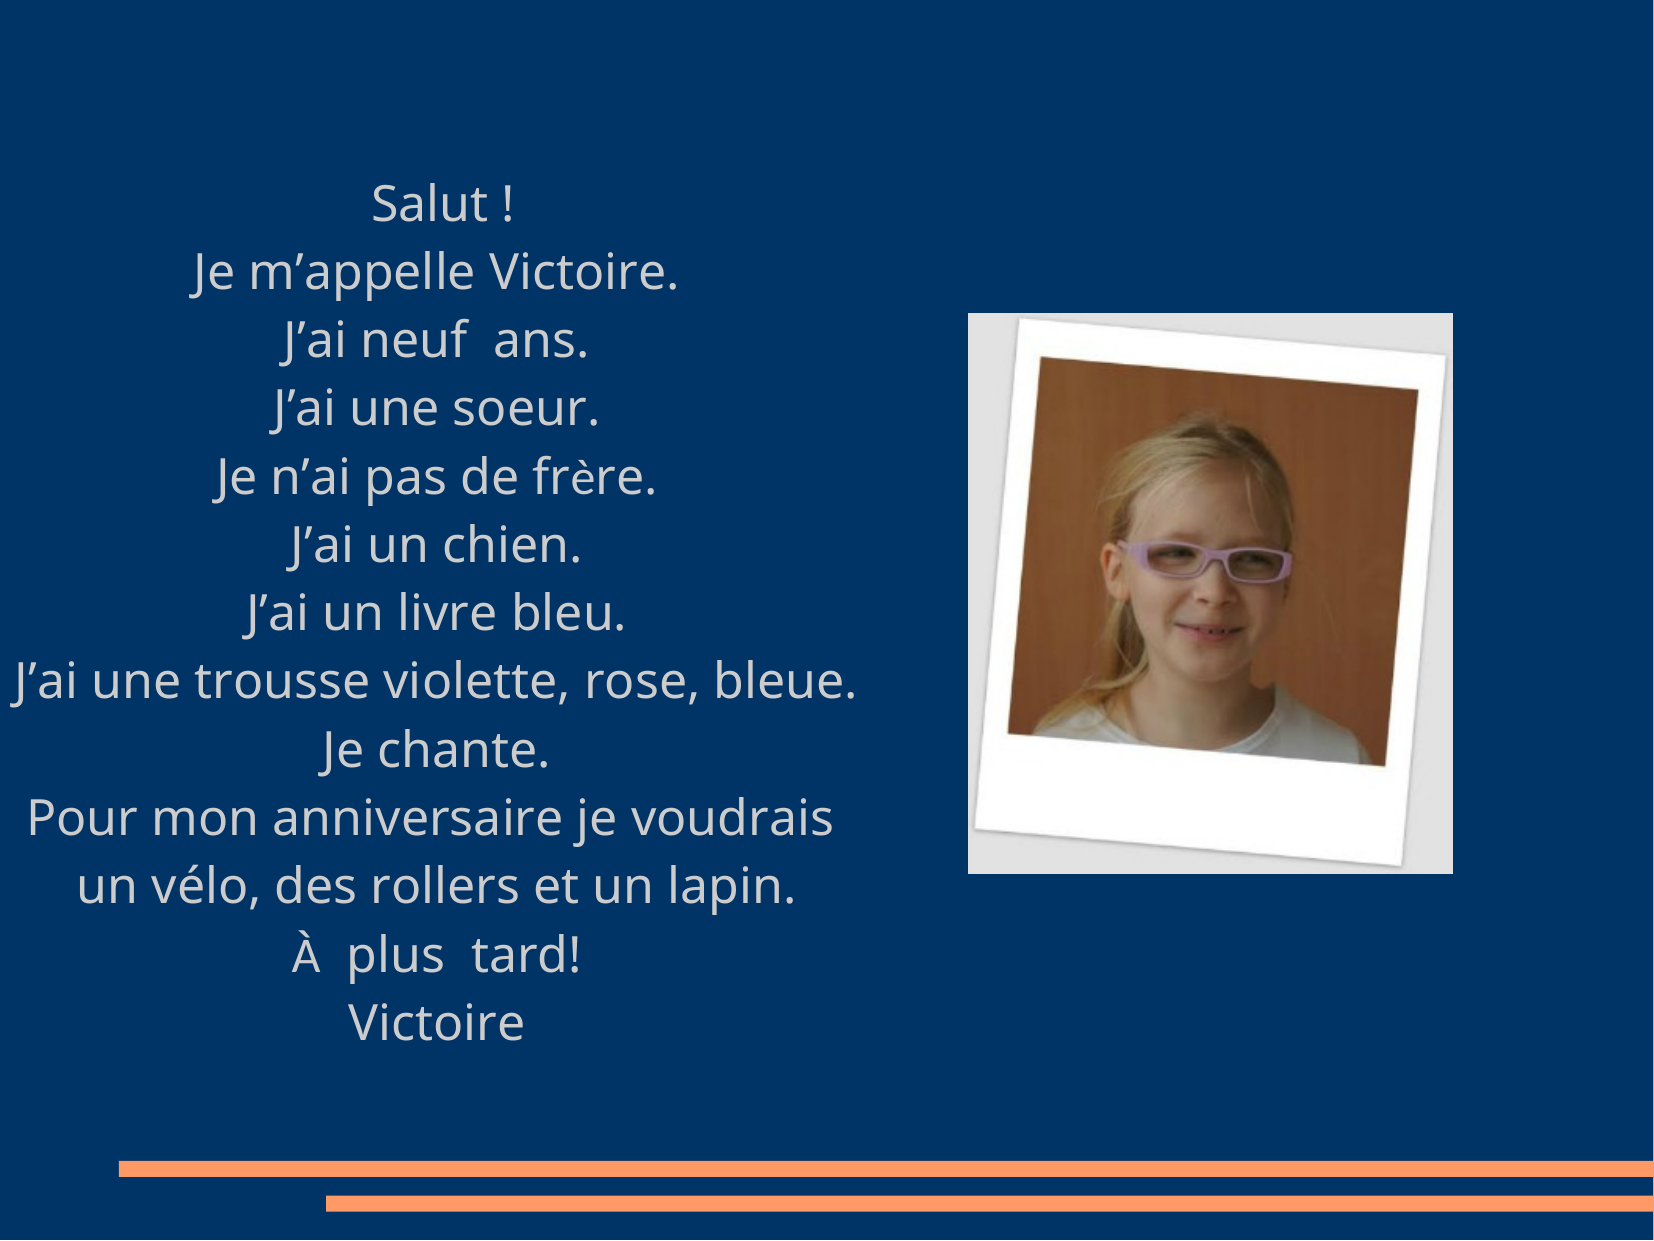

# Salut !
Je m’appelle Victoire.
J’ai neuf ans.
J’ai une soeur.
Je n’ai pas de frère.
J’ai un chien.
J’ai un livre bleu.
J’ai une trousse violette, rose, bleue.
Je chante.
Pour mon anniversaire je voudrais
un vélo, des rollers et un lapin.
À plus tard!
Victoire